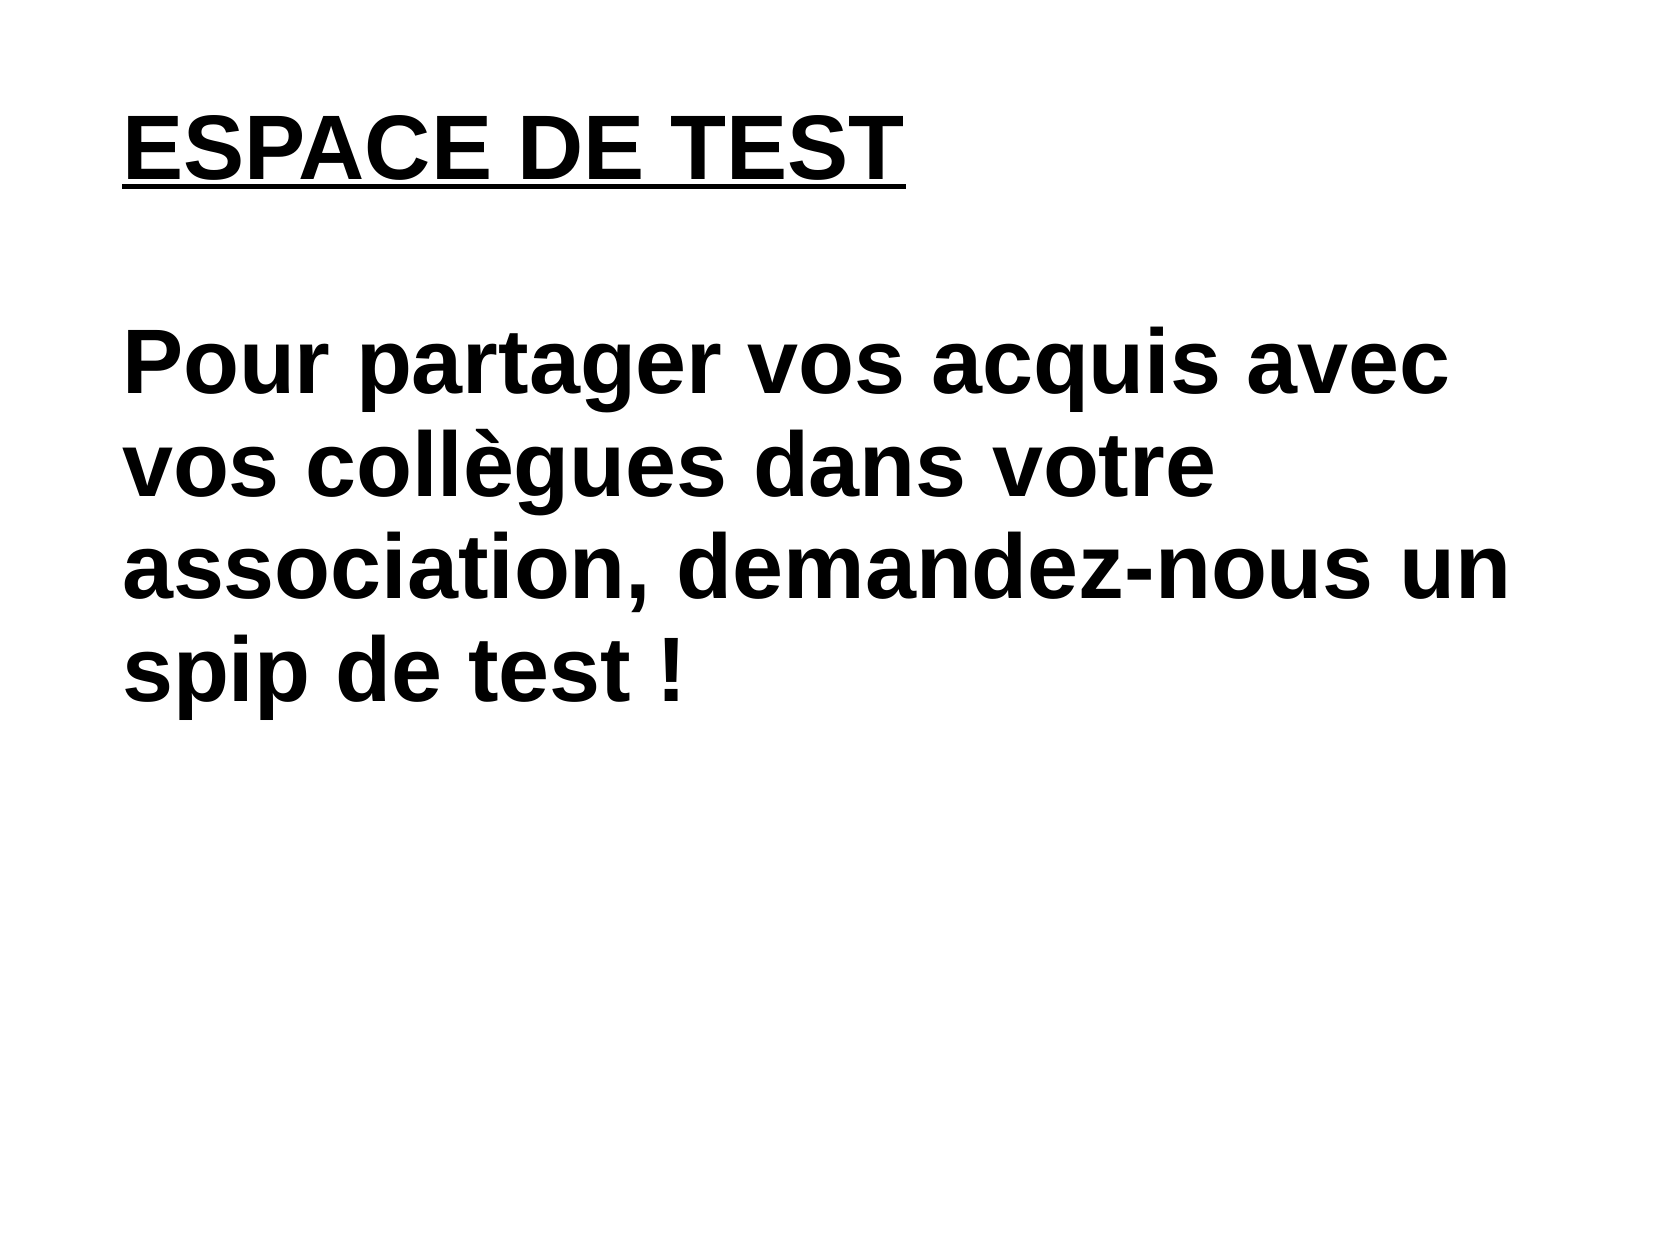

ESPACE DE TEST
Pour partager vos acquis avec vos collègues dans votre association, demandez-nous un spip de test !